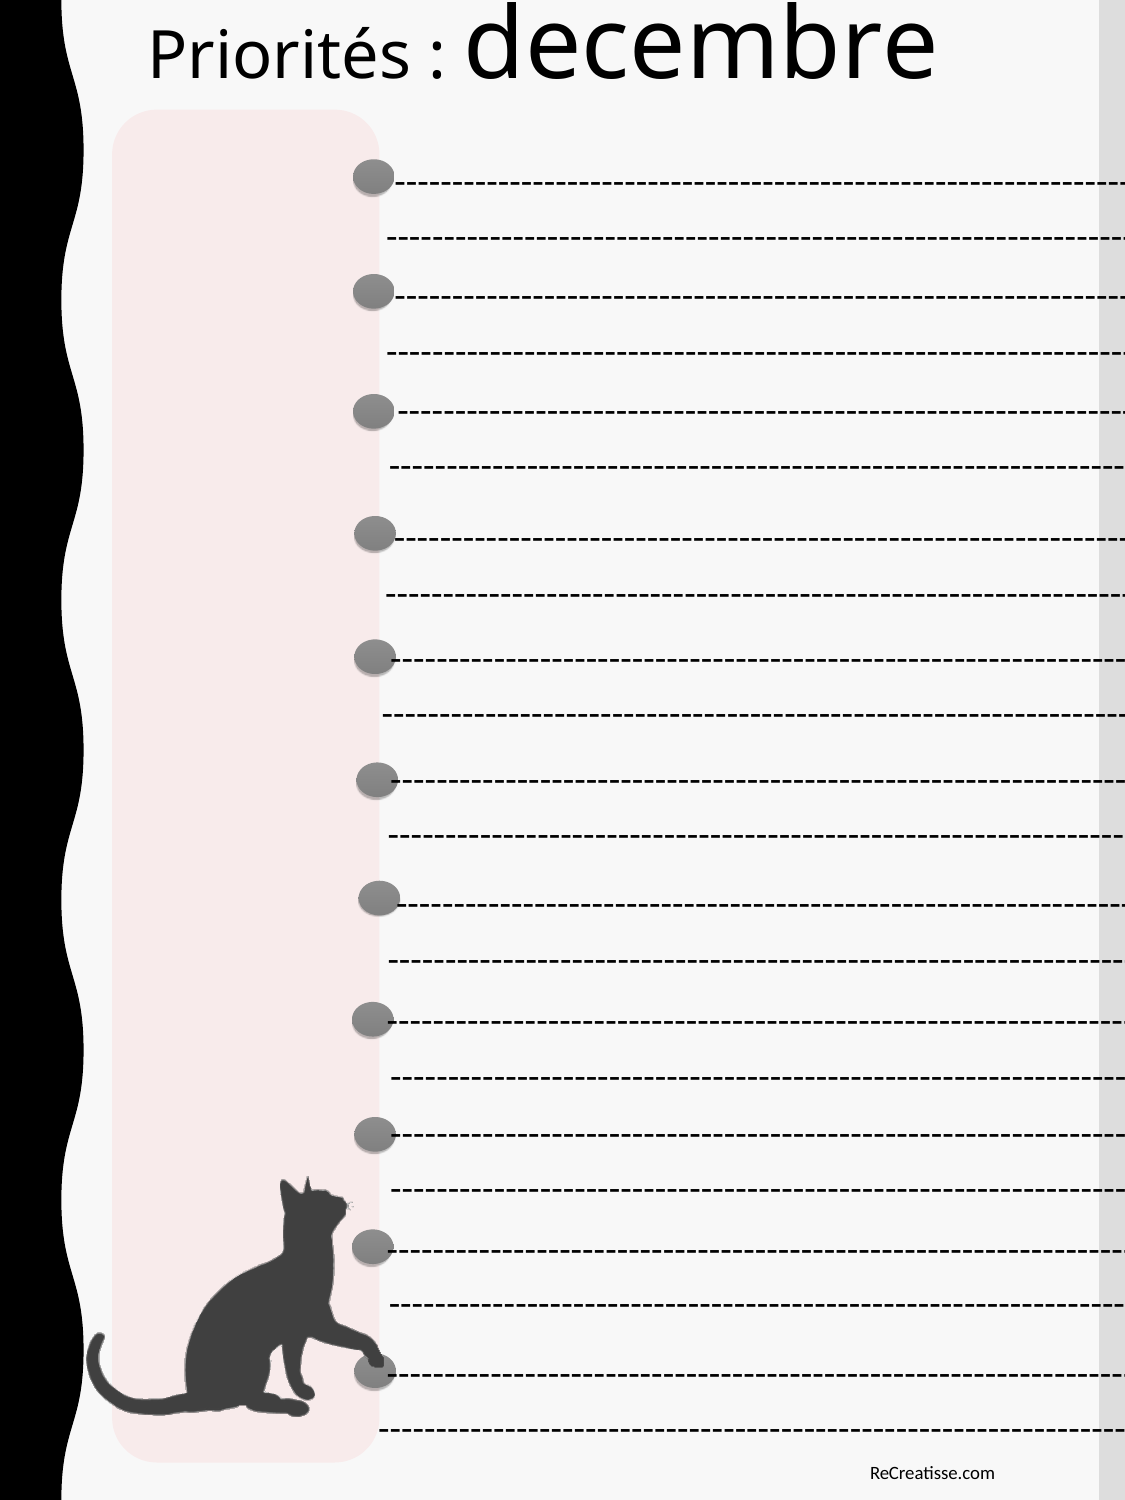

Priorités : decembre
--------------------------------------------------------------------------------------
--------------------------------------------------------------------------------------
--------------------------------------------------------------------------------------
--------------------------------------------------------------------------------------
--------------------------------------------------------------------------------------
--------------------------------------------------------------------------------------
--------------------------------------------------------------------------------------
--------------------------------------------------------------------------------------
--------------------------------------------------------------------------------------
--------------------------------------------------------------------------------------
--------------------------------------------------------------------------------------
--------------------------------------------------------------------------------------
--------------------------------------------------------------------------------------
--------------------------------------------------------------------------------------
--------------------------------------------------------------------------------------
--------------------------------------------------------------------------------------
--------------------------------------------------------------------------------------
--------------------------------------------------------------------------------------
--------------------------------------------------------------------------------------
--------------------------------------------------------------------------------------
--------------------------------------------------------------------------------------
--------------------------------------------------------------------------------------
ReCreatisse.com